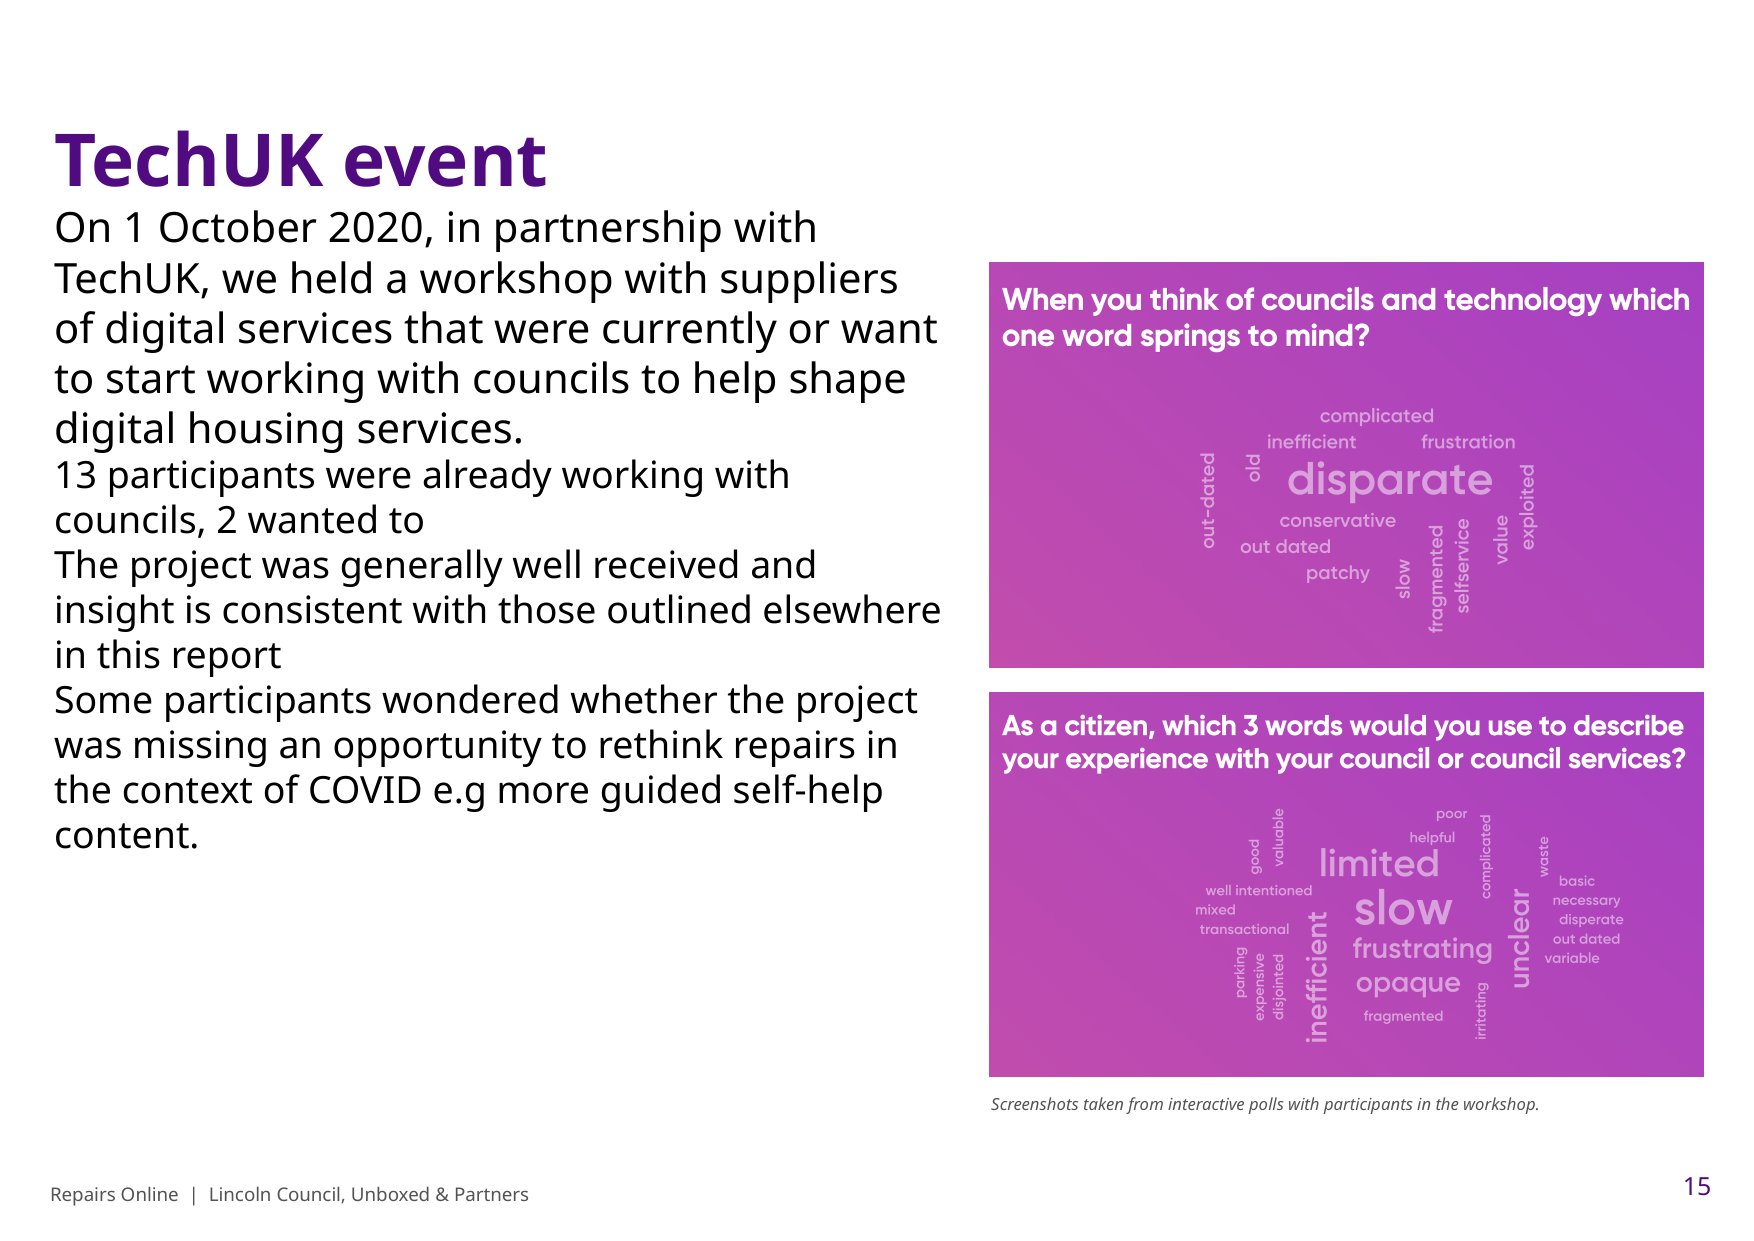

# TechUK event On 1 October 2020, in partnership with TechUK, we held a workshop with suppliers of digital services that were currently or want to start working with councils to help shape digital housing services. 13 participants were already working with councils, 2 wanted to The project was generally well received and insight is consistent with those outlined elsewhere in this report Some participants wondered whether the project was missing an opportunity to rethink repairs in the context of COVID e.g more guided self-help content.
Screenshots taken from interactive polls with participants in the workshop.